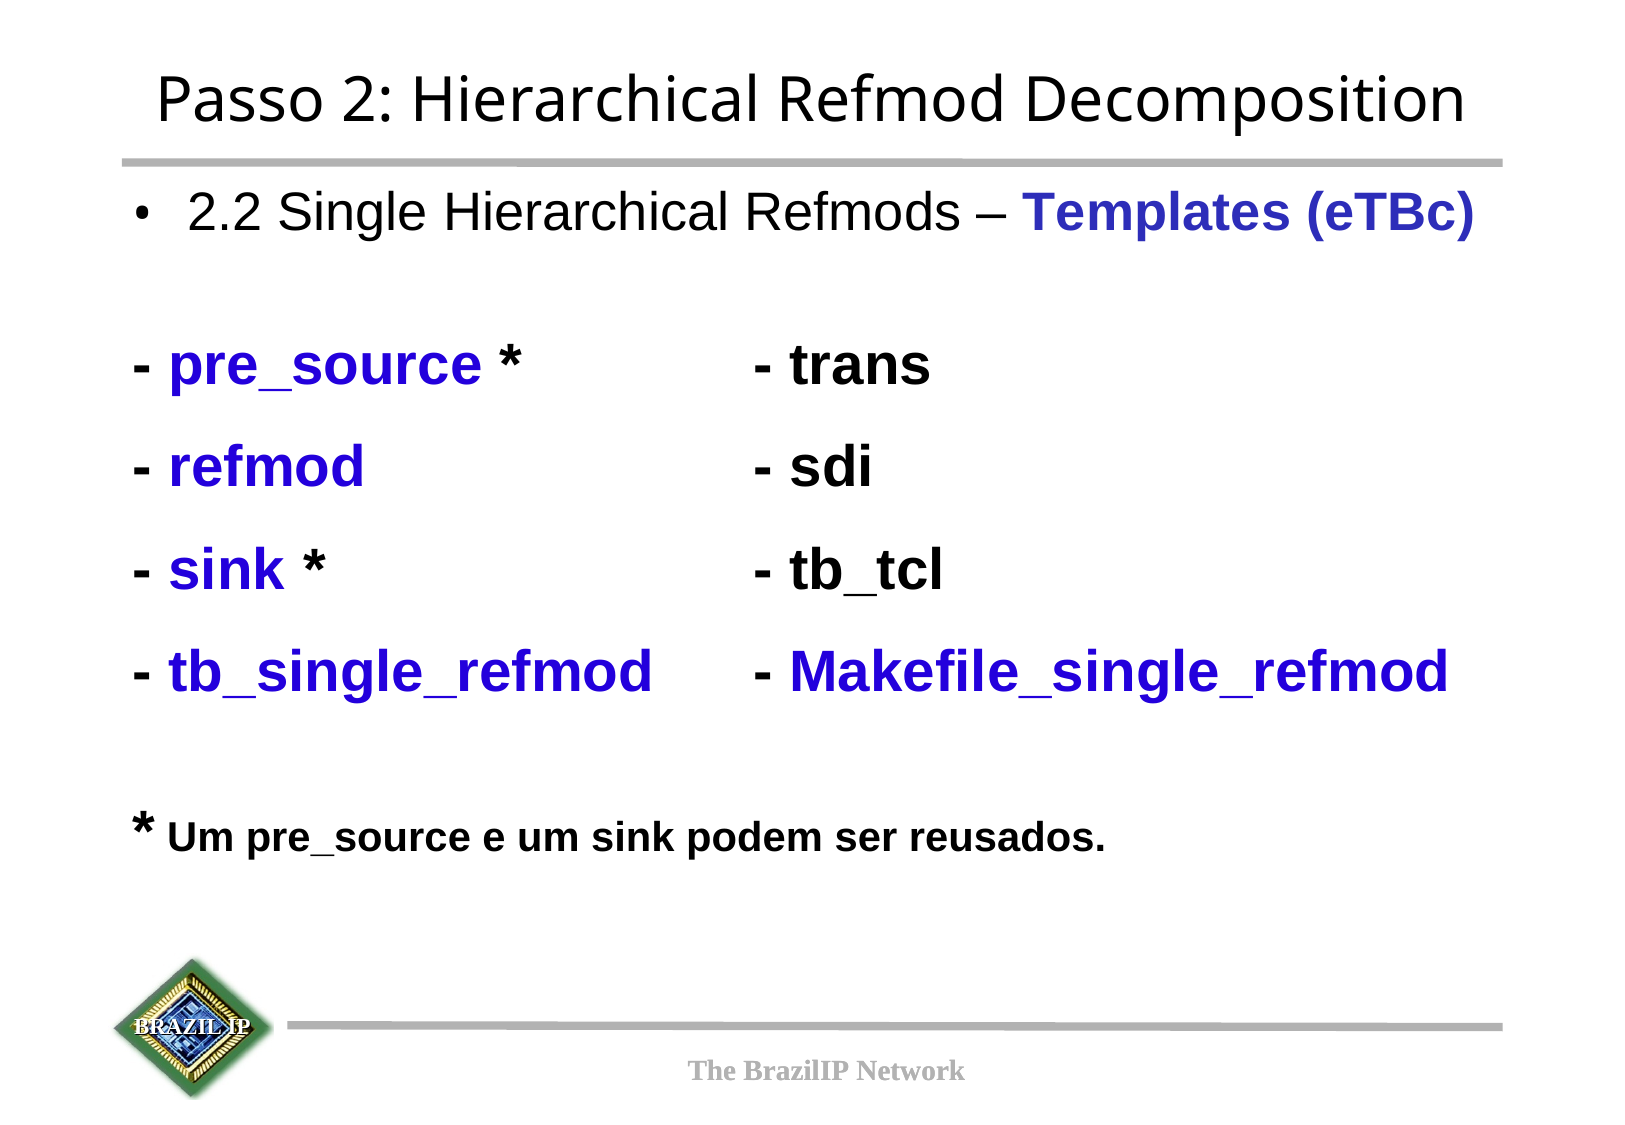

# Passo 2: Hierarchical Refmod Decomposition
2.2 Single Hierarchical Refmods – Templates (eTBc)
- pre_source *				- trans
- refmod						- sdi
- sink	*						- tb_tcl
- tb_single_refmod		- Makefile_single_refmod
* Um pre_source e um sink podem ser reusados.